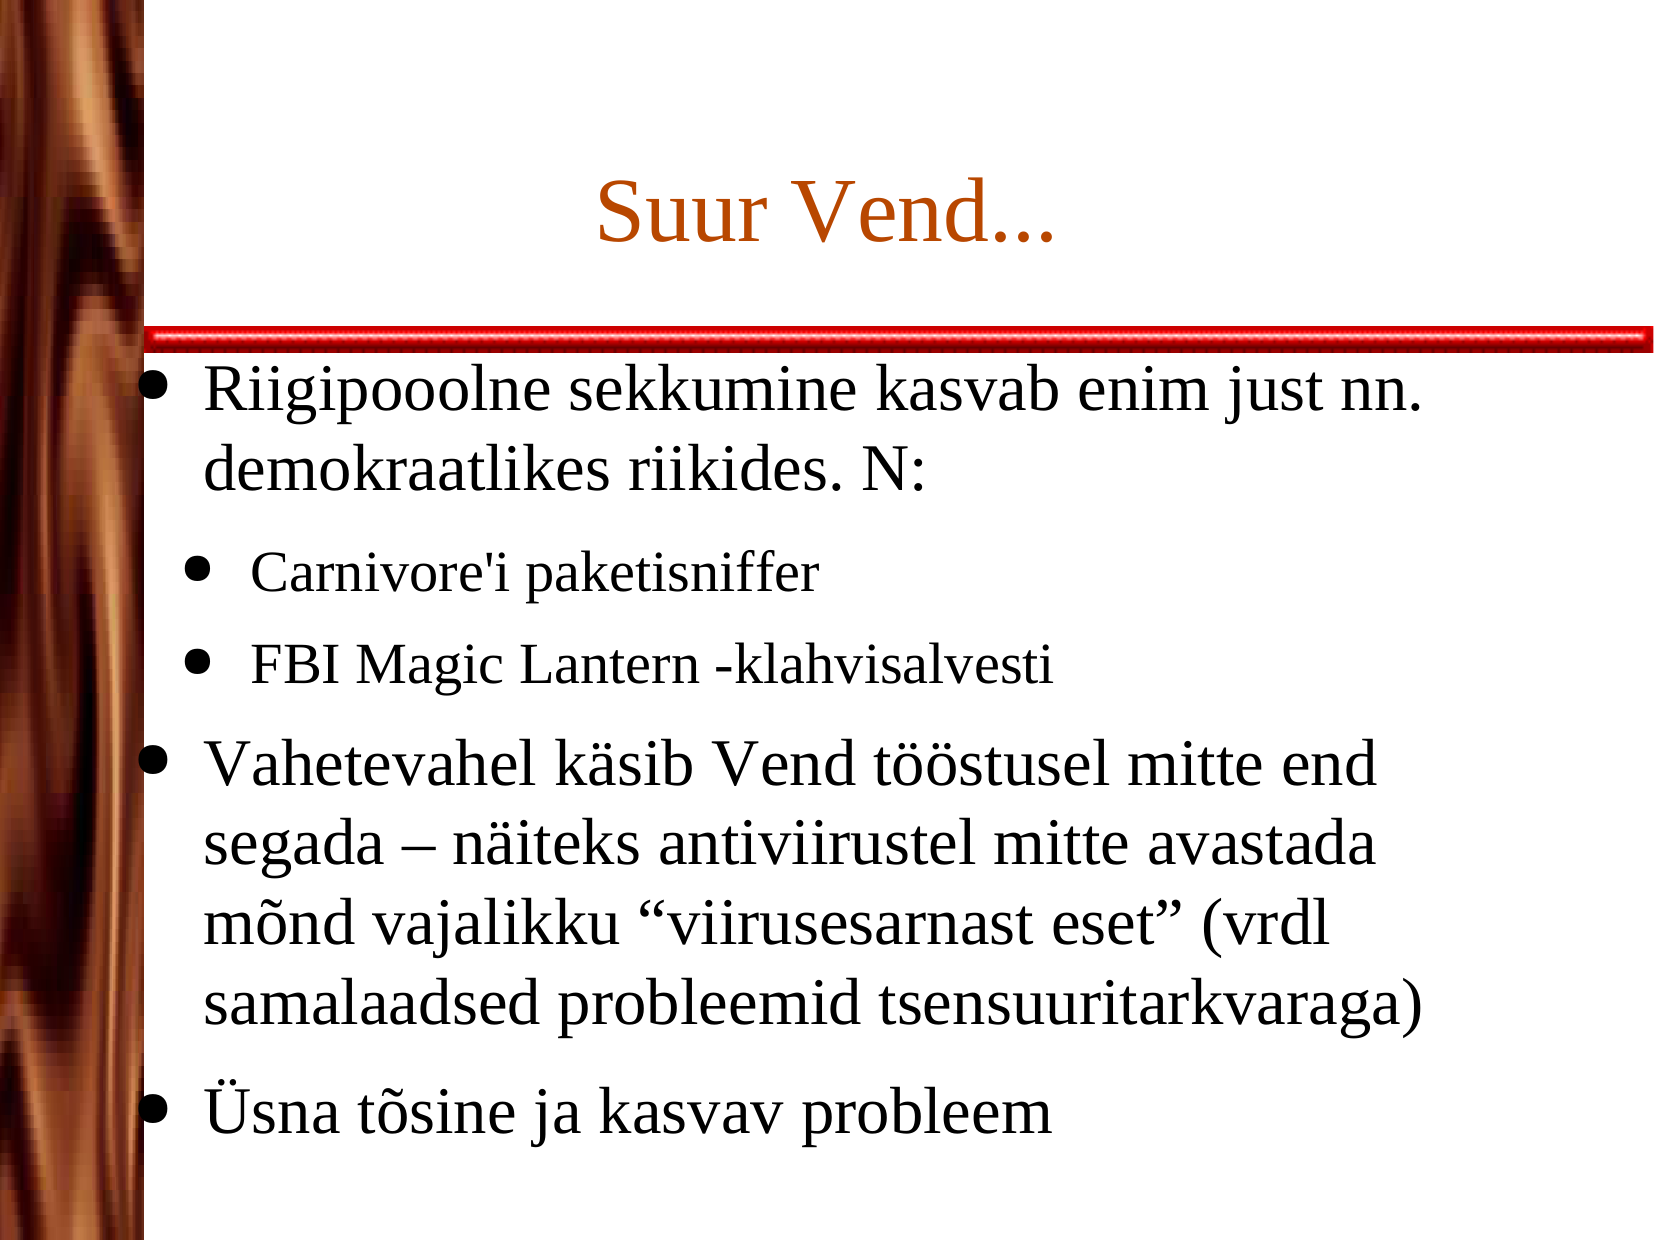

# Suur Vend...
Riigipooolne sekkumine kasvab enim just nn. demokraatlikes riikides. N:
Carnivore'i paketisniffer
FBI Magic Lantern -klahvisalvesti
Vahetevahel käsib Vend tööstusel mitte end segada – näiteks antiviirustel mitte avastada mõnd vajalikku “viirusesarnast eset” (vrdl samalaadsed probleemid tsensuuritarkvaraga)
Üsna tõsine ja kasvav probleem